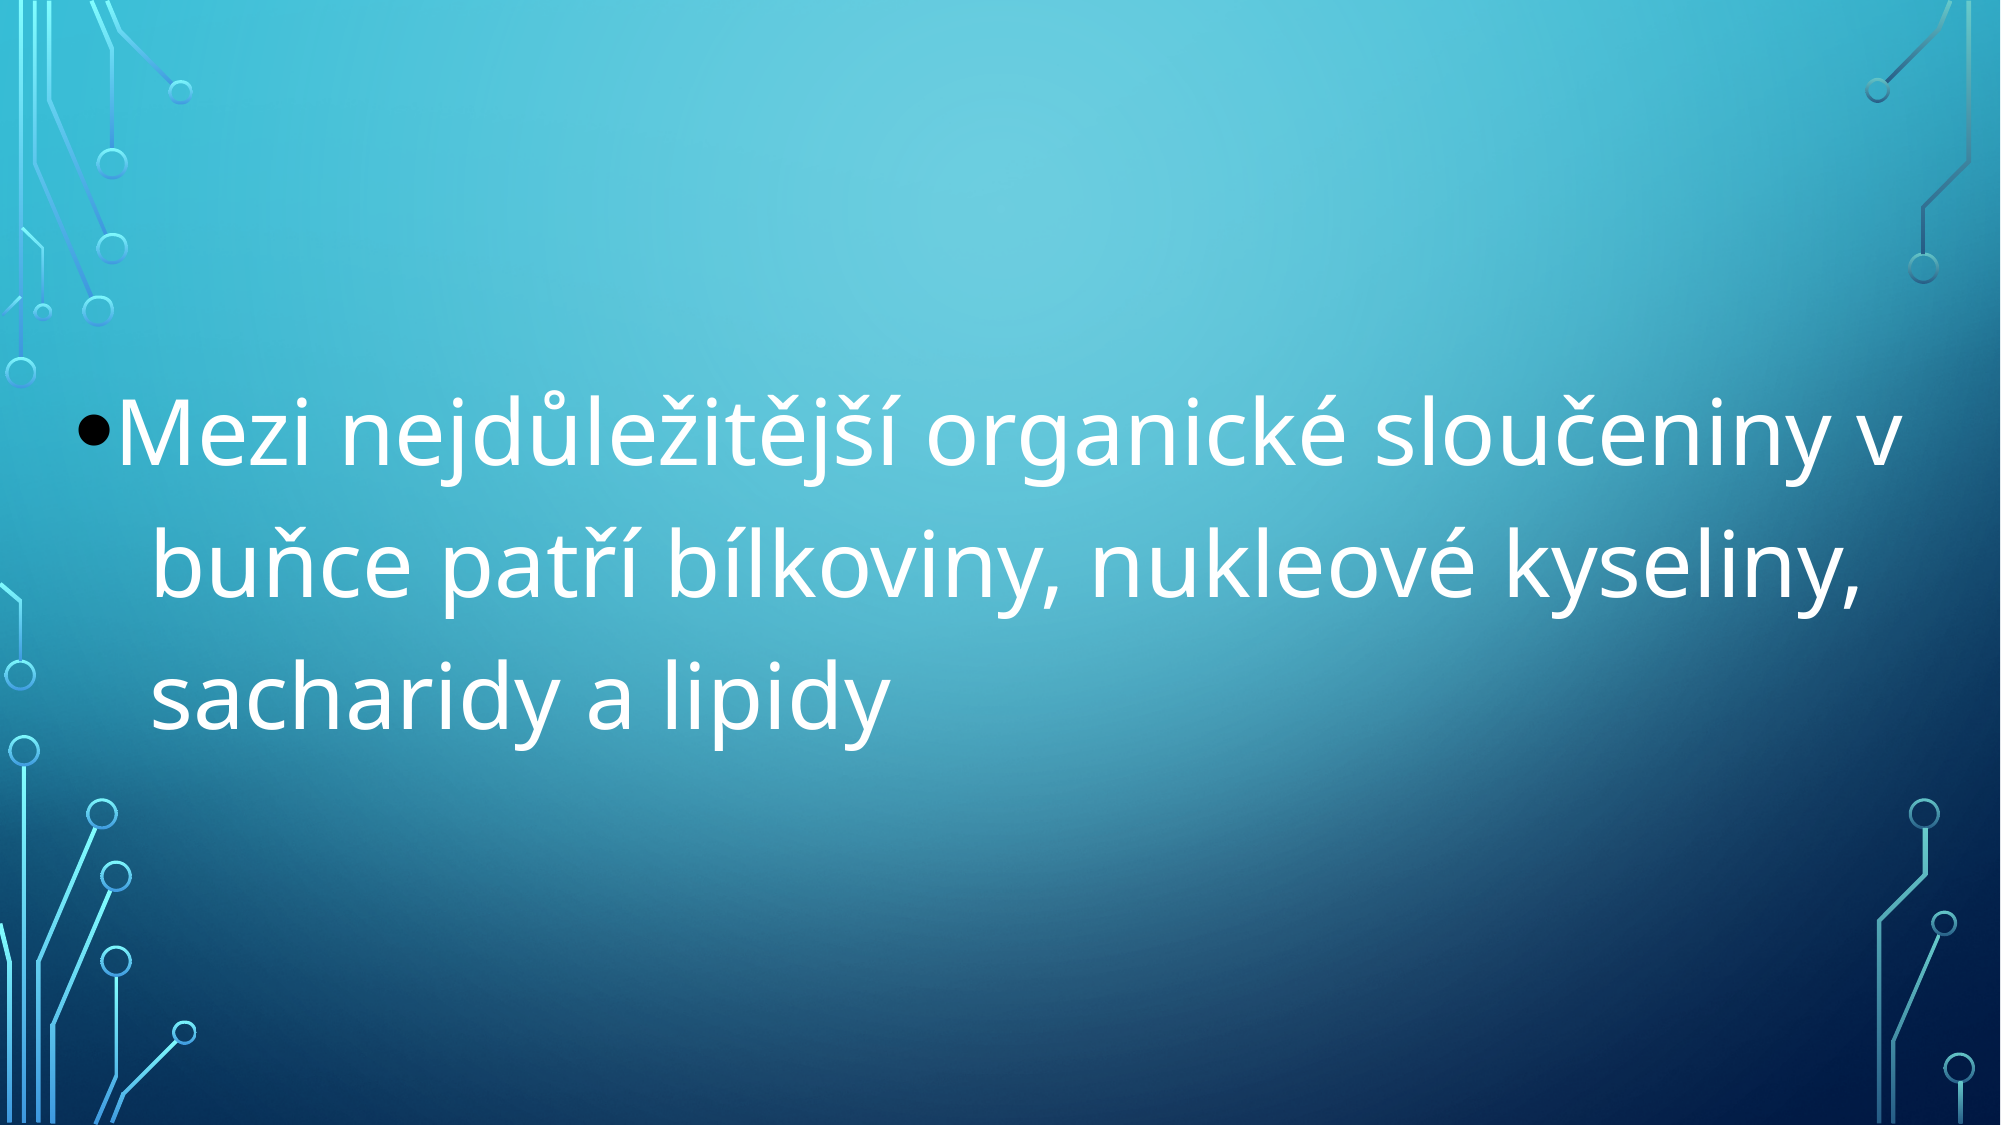

#
Mezi nejdůležitější organické sloučeniny v buňce patří bílkoviny, nukleové kyseliny, sacharidy a lipidy